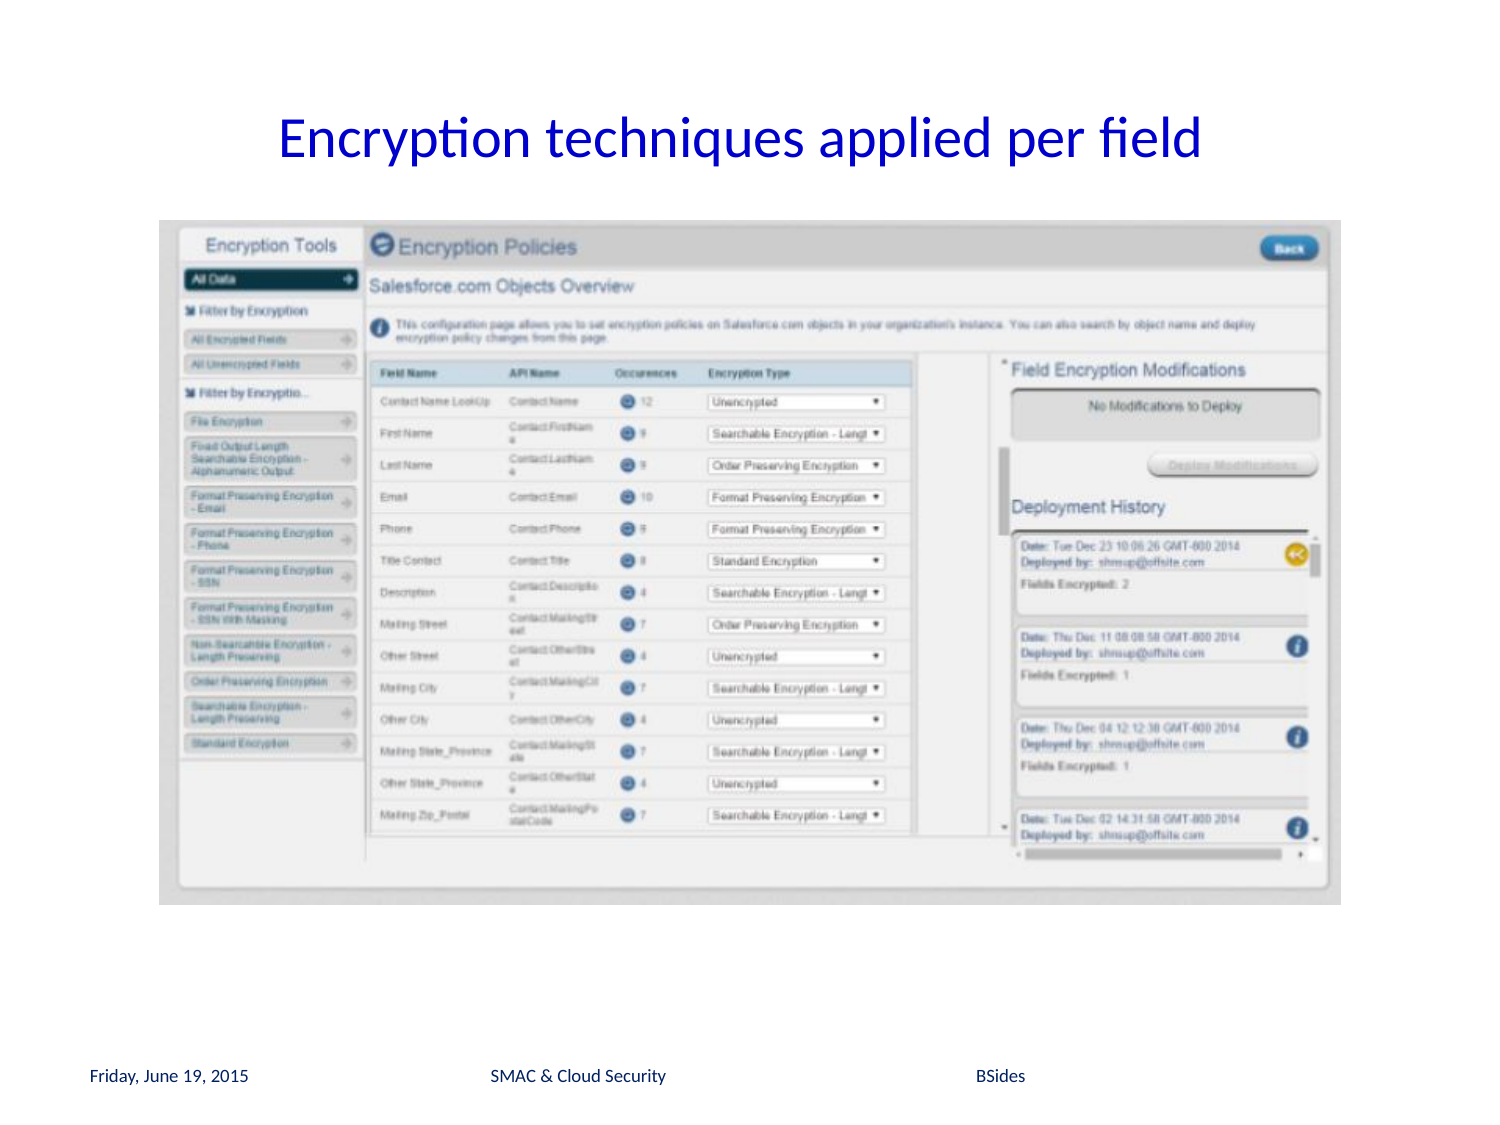

Encryption techniques applied per field
Friday, June 19, 2015 SMAC & Cloud Security BSides